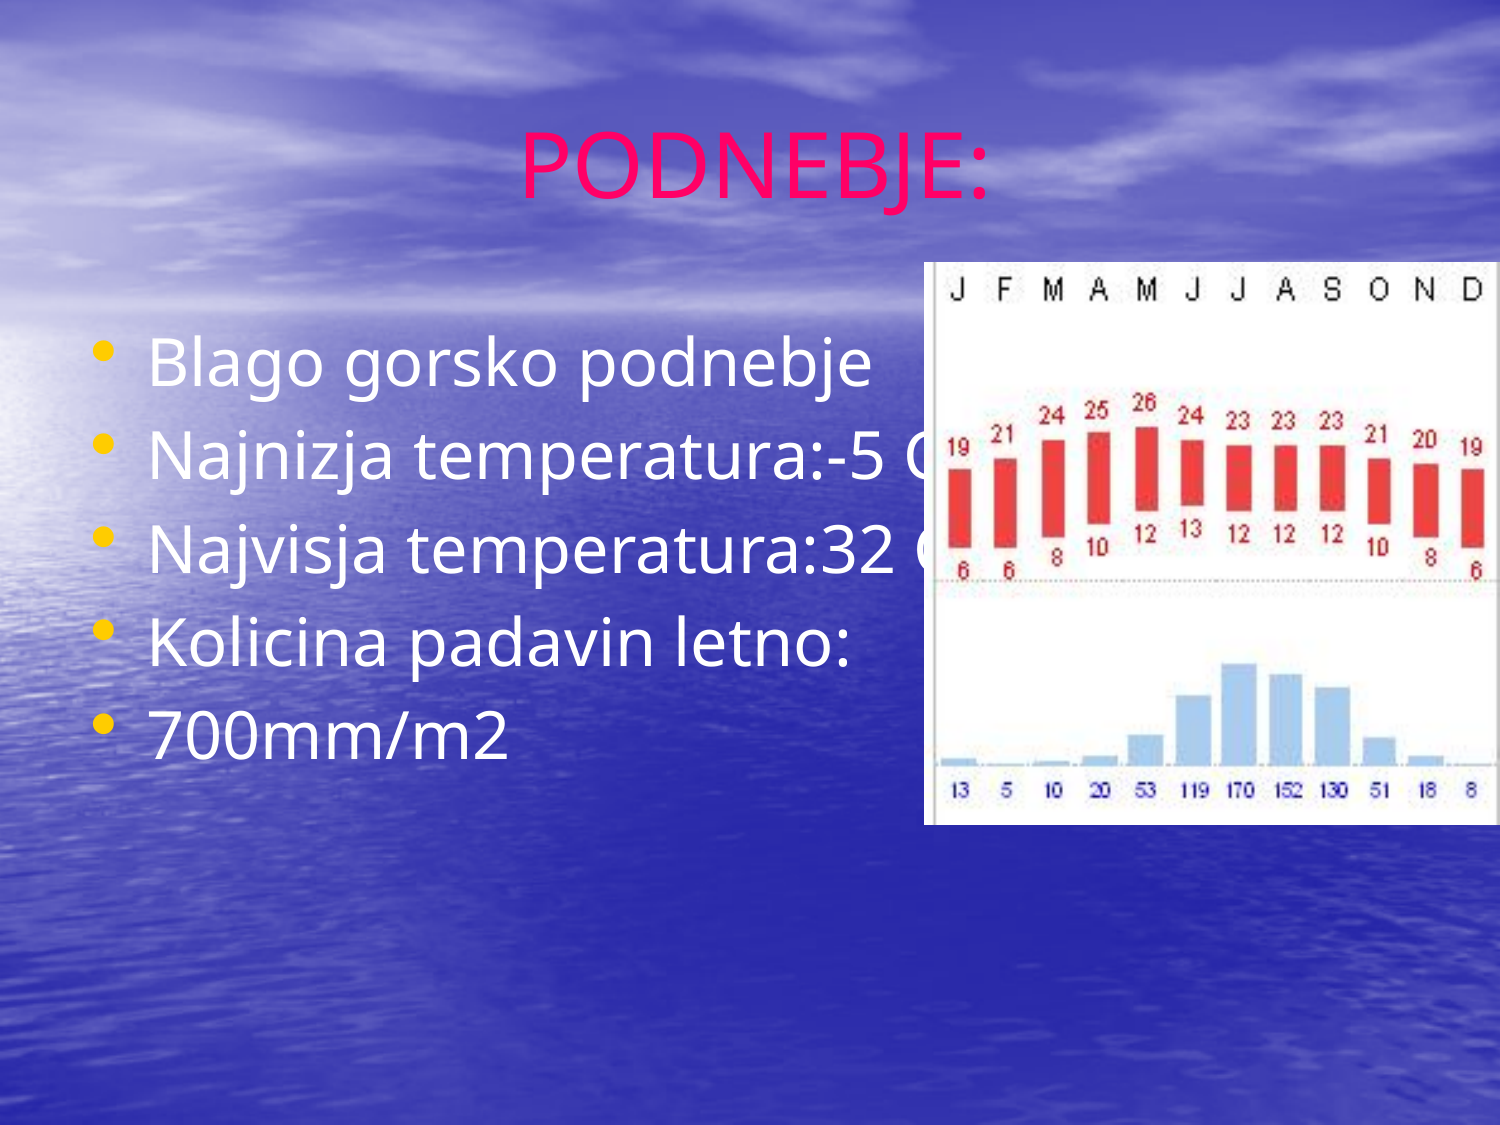

# PODNEBJE:
Blago gorsko podnebje
Najnizja temperatura:-5 C
Najvisja temperatura:32 C
Kolicina padavin letno:
700mm/m2